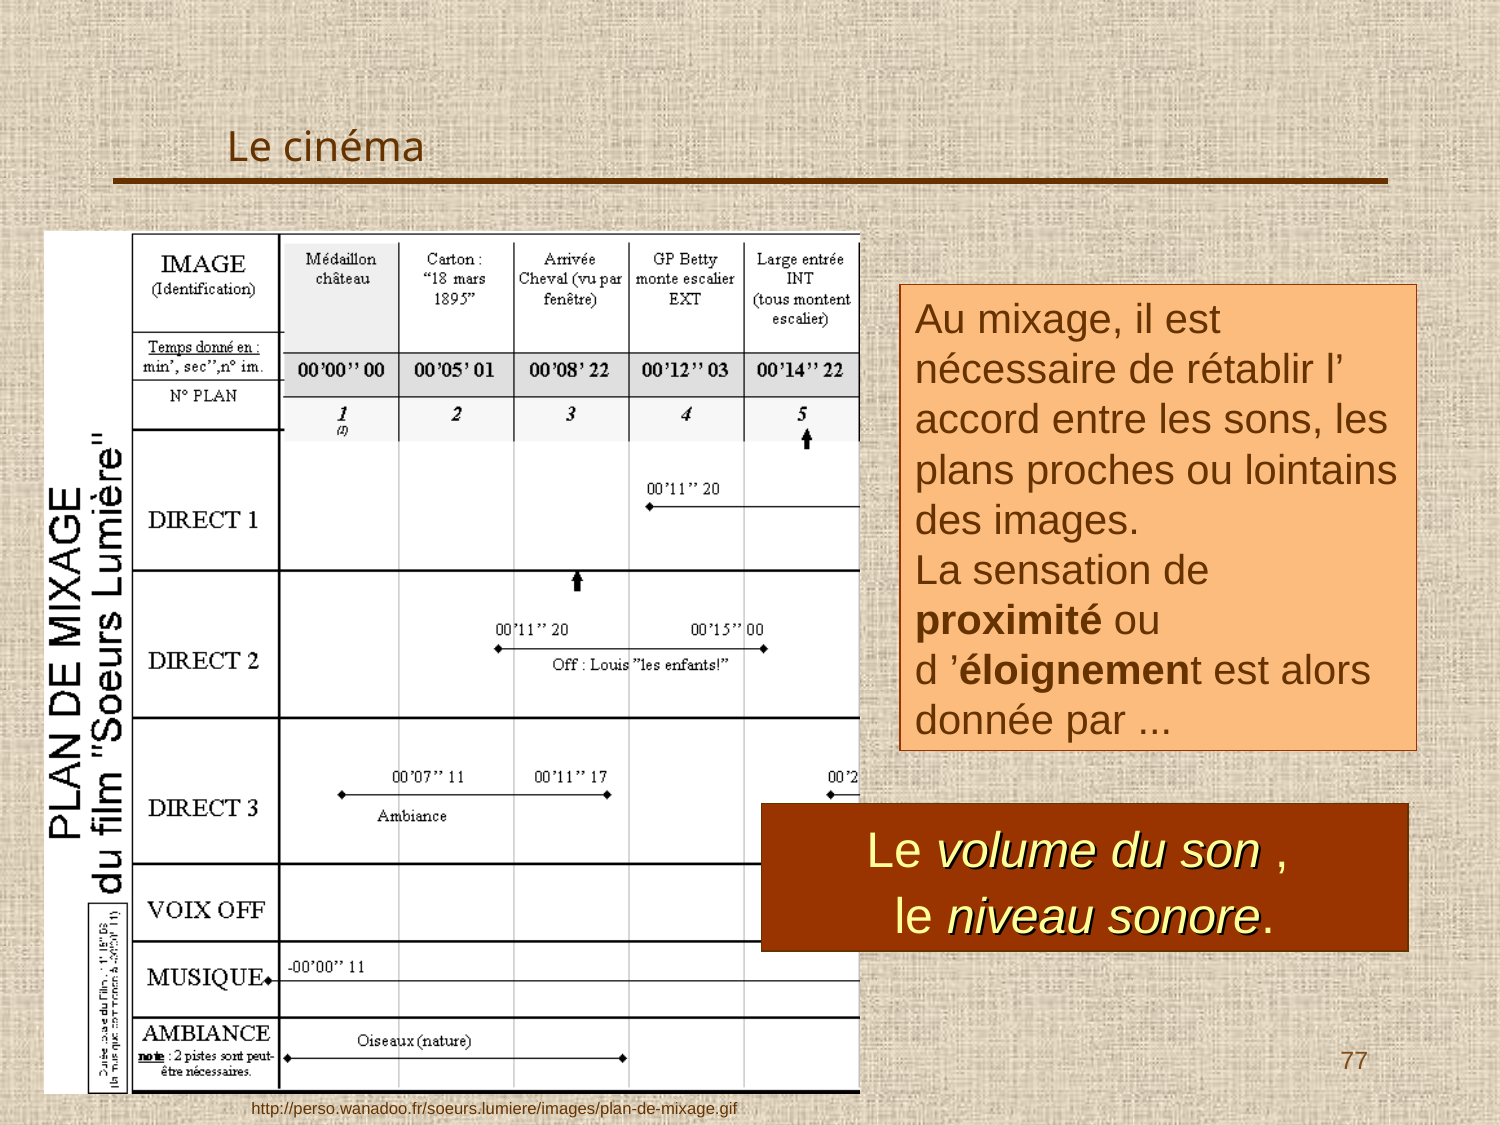

Le cinéma
http://perso.wanadoo.fr/soeurs.lumiere/images/plan-de-mixage.gif
Au mixage, il est nécessaire de rétablir l’ accord entre les sons, les plans proches ou lointains des images.
La sensation de proximité ou d ’éloignement est alors donnée par ...
Le volume du son ,
le niveau sonore.
77